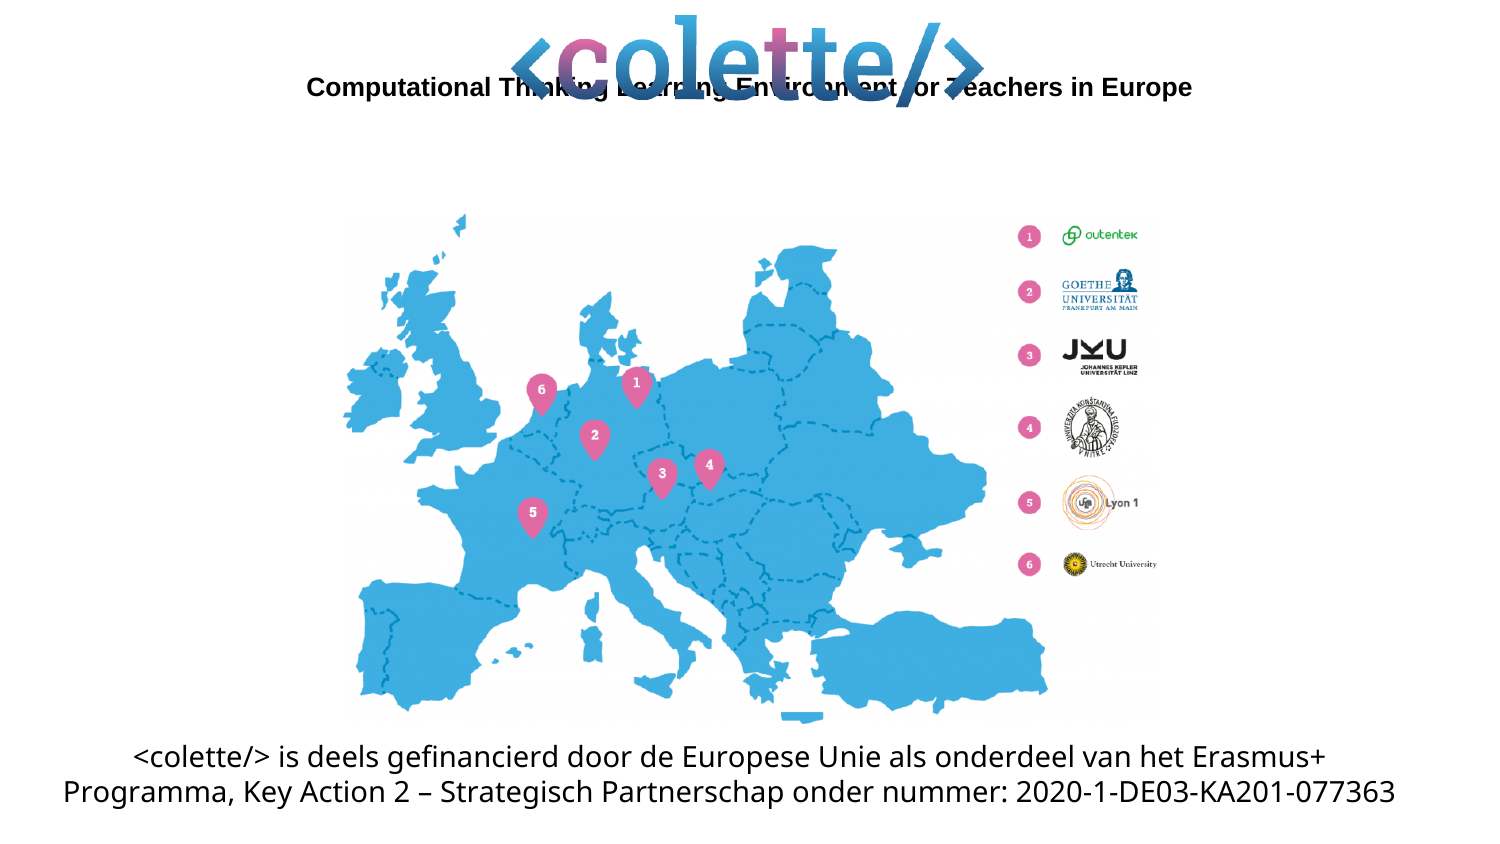

# <colette/>
Computational Thinking Learning Environment for Teachers in Europe
<colette/> is deels gefinancierd door de Europese Unie als onderdeel van het Erasmus+ Programma, Key Action 2 – Strategisch Partnerschap onder nummer: 2020-1-DE03-KA201-077363